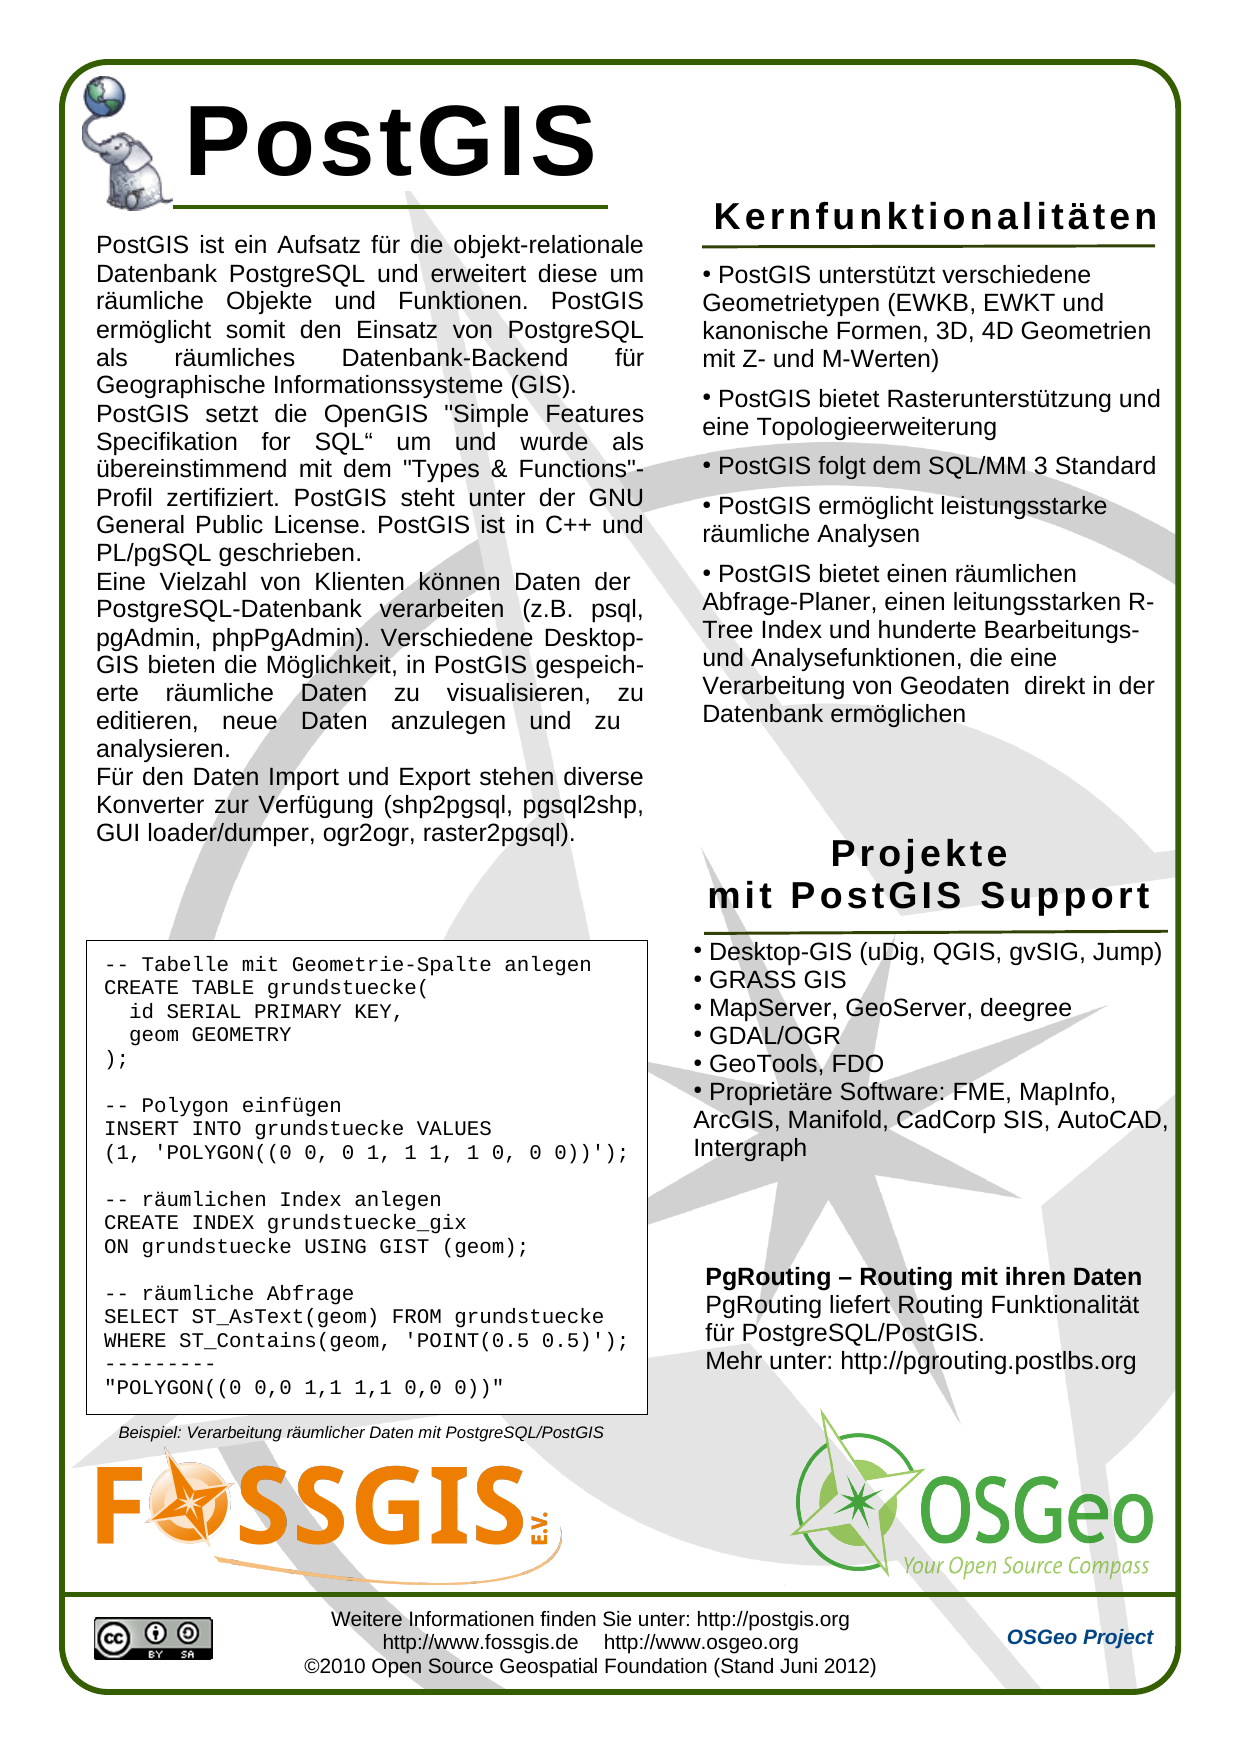

PostGIS
Kernfunktionalitäten
PostGIS ist ein Aufsatz für die objekt-relationale Datenbank PostgreSQL und erweitert diese um räumliche Objekte und Funktionen. PostGIS ermöglicht somit den Einsatz von PostgreSQL als räumliches Datenbank-Backend für Geographische Informationssysteme (GIS).
PostGIS setzt die OpenGIS "Simple Features Specifikation for SQL“ um und wurde als übereinstimmend mit dem "Types & Functions"-Profil zertifiziert. PostGIS steht unter der GNU General Public License. PostGIS ist in C++ und PL/pgSQL geschrieben.
Eine Vielzahl von Klienten können Daten der PostgreSQL-Datenbank verarbeiten (z.B. psql, pgAdmin, phpPgAdmin). Verschiedene Desktop-GIS bieten die Möglichkeit, in PostGIS gespeich-erte räumliche Daten zu visualisieren, zu editieren, neue Daten anzulegen und zu analysieren.
Für den Daten Import und Export stehen diverse Konverter zur Verfügung (shp2pgsql, pgsql2shp, GUI loader/dumper, ogr2ogr, raster2pgsql).
 PostGIS unterstützt verschiedene Geometrietypen (EWKB, EWKT und kanonische Formen, 3D, 4D Geometrien mit Z- und M-Werten)
 PostGIS bietet Rasterunterstützung und eine Topologieerweiterung
 PostGIS folgt dem SQL/MM 3 Standard
 PostGIS ermöglicht leistungsstarke räumliche Analysen
 PostGIS bietet einen räumlichen Abfrage-Planer, einen leitungsstarken R-Tree Index und hunderte Bearbeitungs- und Analysefunktionen, die eine Verarbeitung von Geodaten direkt in der Datenbank ermöglichen
Projekte
mit PostGIS Support
 Desktop-GIS (uDig, QGIS, gvSIG, Jump)
 GRASS GIS
 MapServer, GeoServer, deegree
 GDAL/OGR
 GeoTools, FDO
 Proprietäre Software: FME, MapInfo, ArcGIS, Manifold, CadCorp SIS, AutoCAD, Intergraph
-- Tabelle mit Geometrie-Spalte anlegen
CREATE TABLE grundstuecke(
 id SERIAL PRIMARY KEY,
 geom GEOMETRY
);
-- Polygon einfügen
INSERT INTO grundstuecke VALUES
(1, 'POLYGON((0 0, 0 1, 1 1, 1 0, 0 0))');
-- räumlichen Index anlegen
CREATE INDEX grundstuecke_gix
ON grundstuecke USING GIST (geom);
-- räumliche Abfrage
SELECT ST_AsText(geom) FROM grundstuecke
WHERE ST_Contains(geom, 'POINT(0.5 0.5)');
---------
"POLYGON((0 0,0 1,1 1,1 0,0 0))"
PgRouting – Routing mit ihren Daten
PgRouting liefert Routing Funktionalität für PostgreSQL/PostGIS.
Mehr unter: http://pgrouting.postlbs.org
Beispiel: Verarbeitung räumlicher Daten mit PostgreSQL/PostGIS